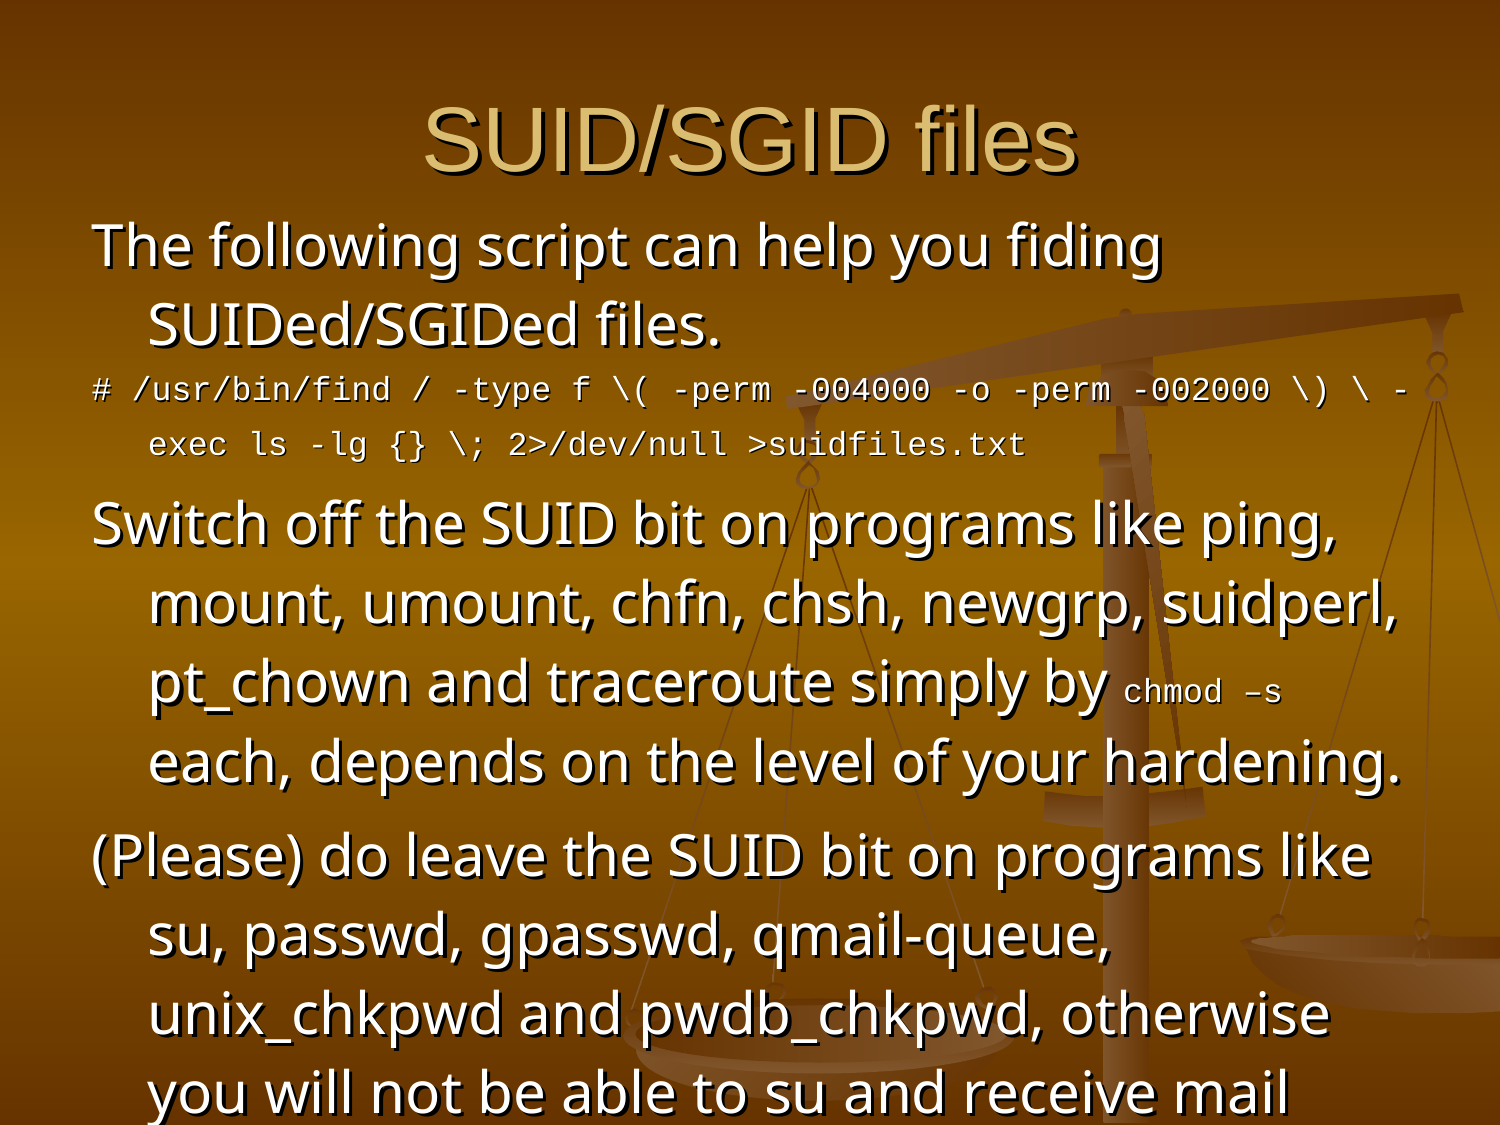

# SUID/SGID files
The following script can help you fiding SUIDed/SGIDed files.
# /usr/bin/find / -type f \( -perm -004000 -o -perm -002000 \) \ -exec ls -lg {} \; 2>/dev/null >suidfiles.txt
Switch off the SUID bit on programs like ping, mount, umount, chfn, chsh, newgrp, suidperl, pt_chown and traceroute simply by chmod –s each, depends on the level of your hardening.
(Please) do leave the SUID bit on programs like su, passwd, gpasswd, qmail-queue, unix_chkpwd and pwdb_chkpwd, otherwise you will not be able to su and receive mail when needed.